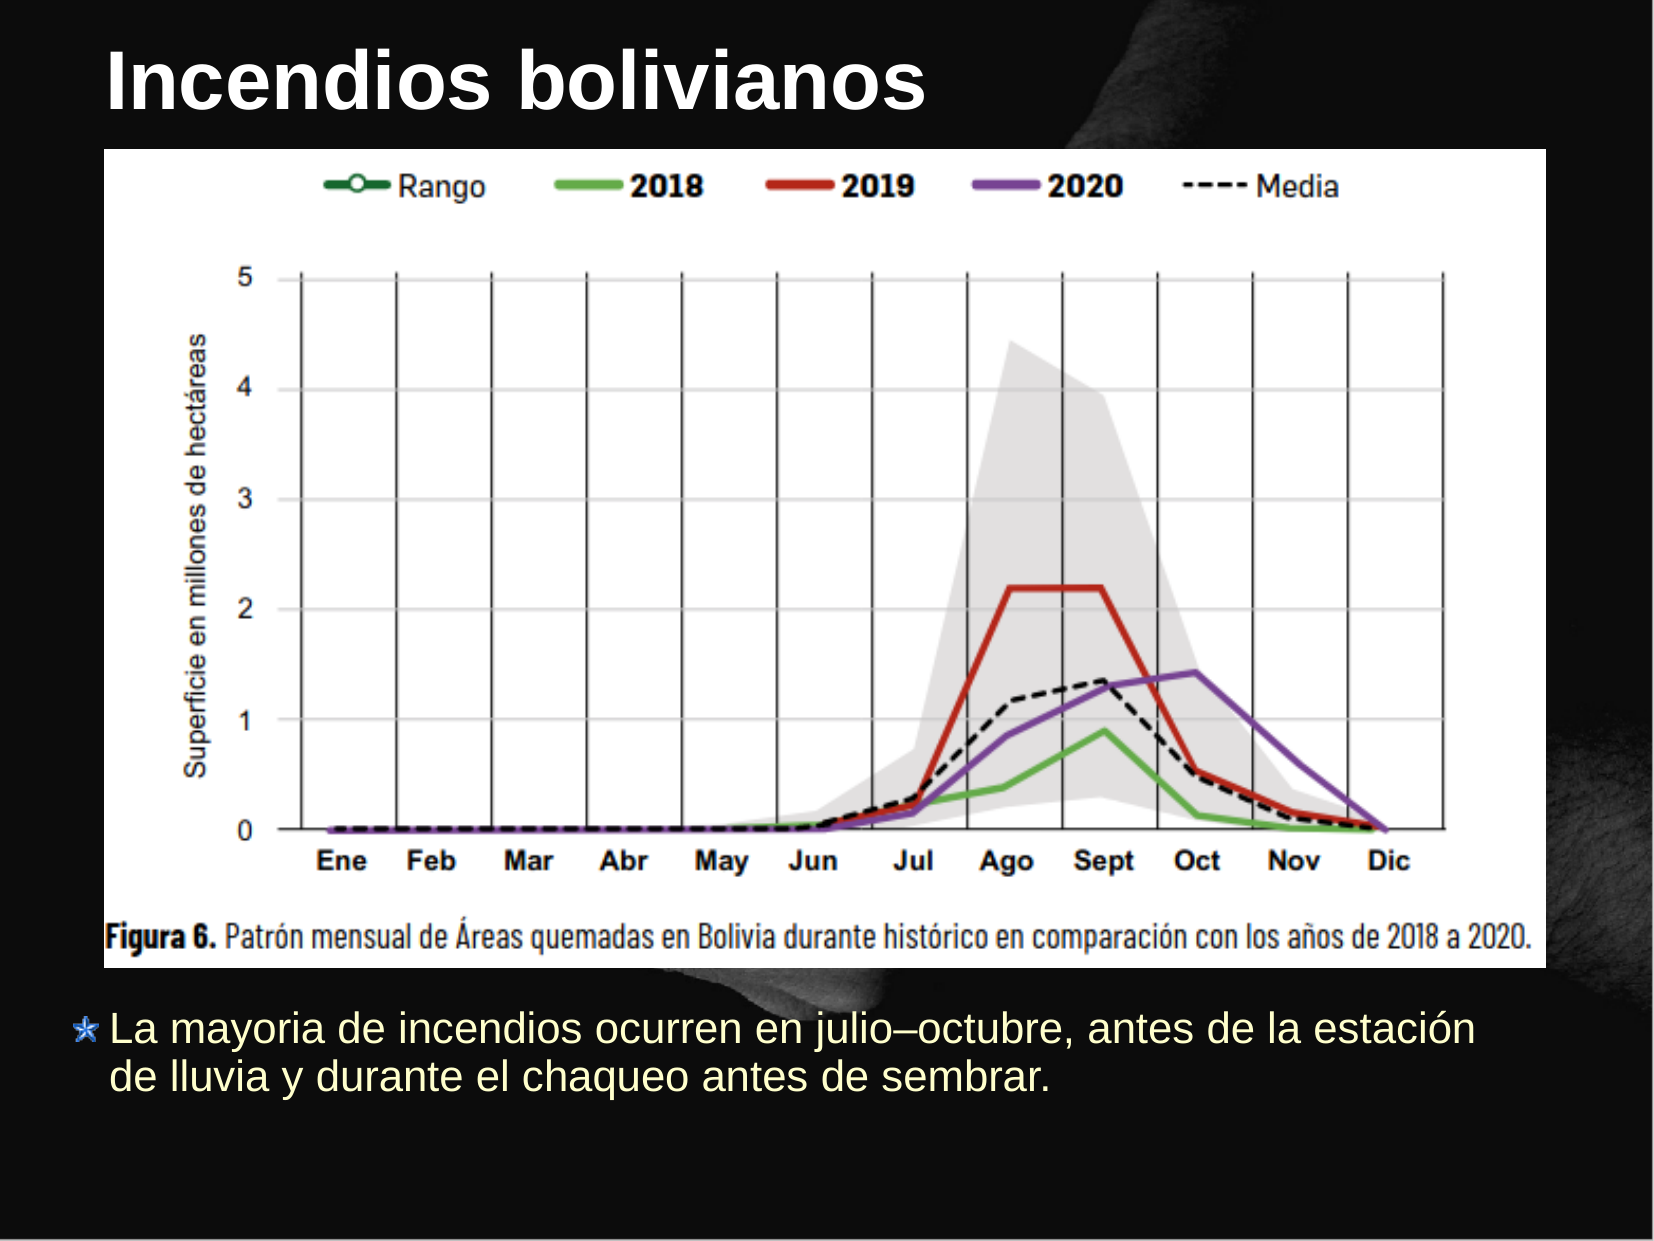

# Incendios bolivianos
La mayoria de incendios ocurren en julio–octubre, antes de la estación de lluvia y durante el chaqueo antes de sembrar.